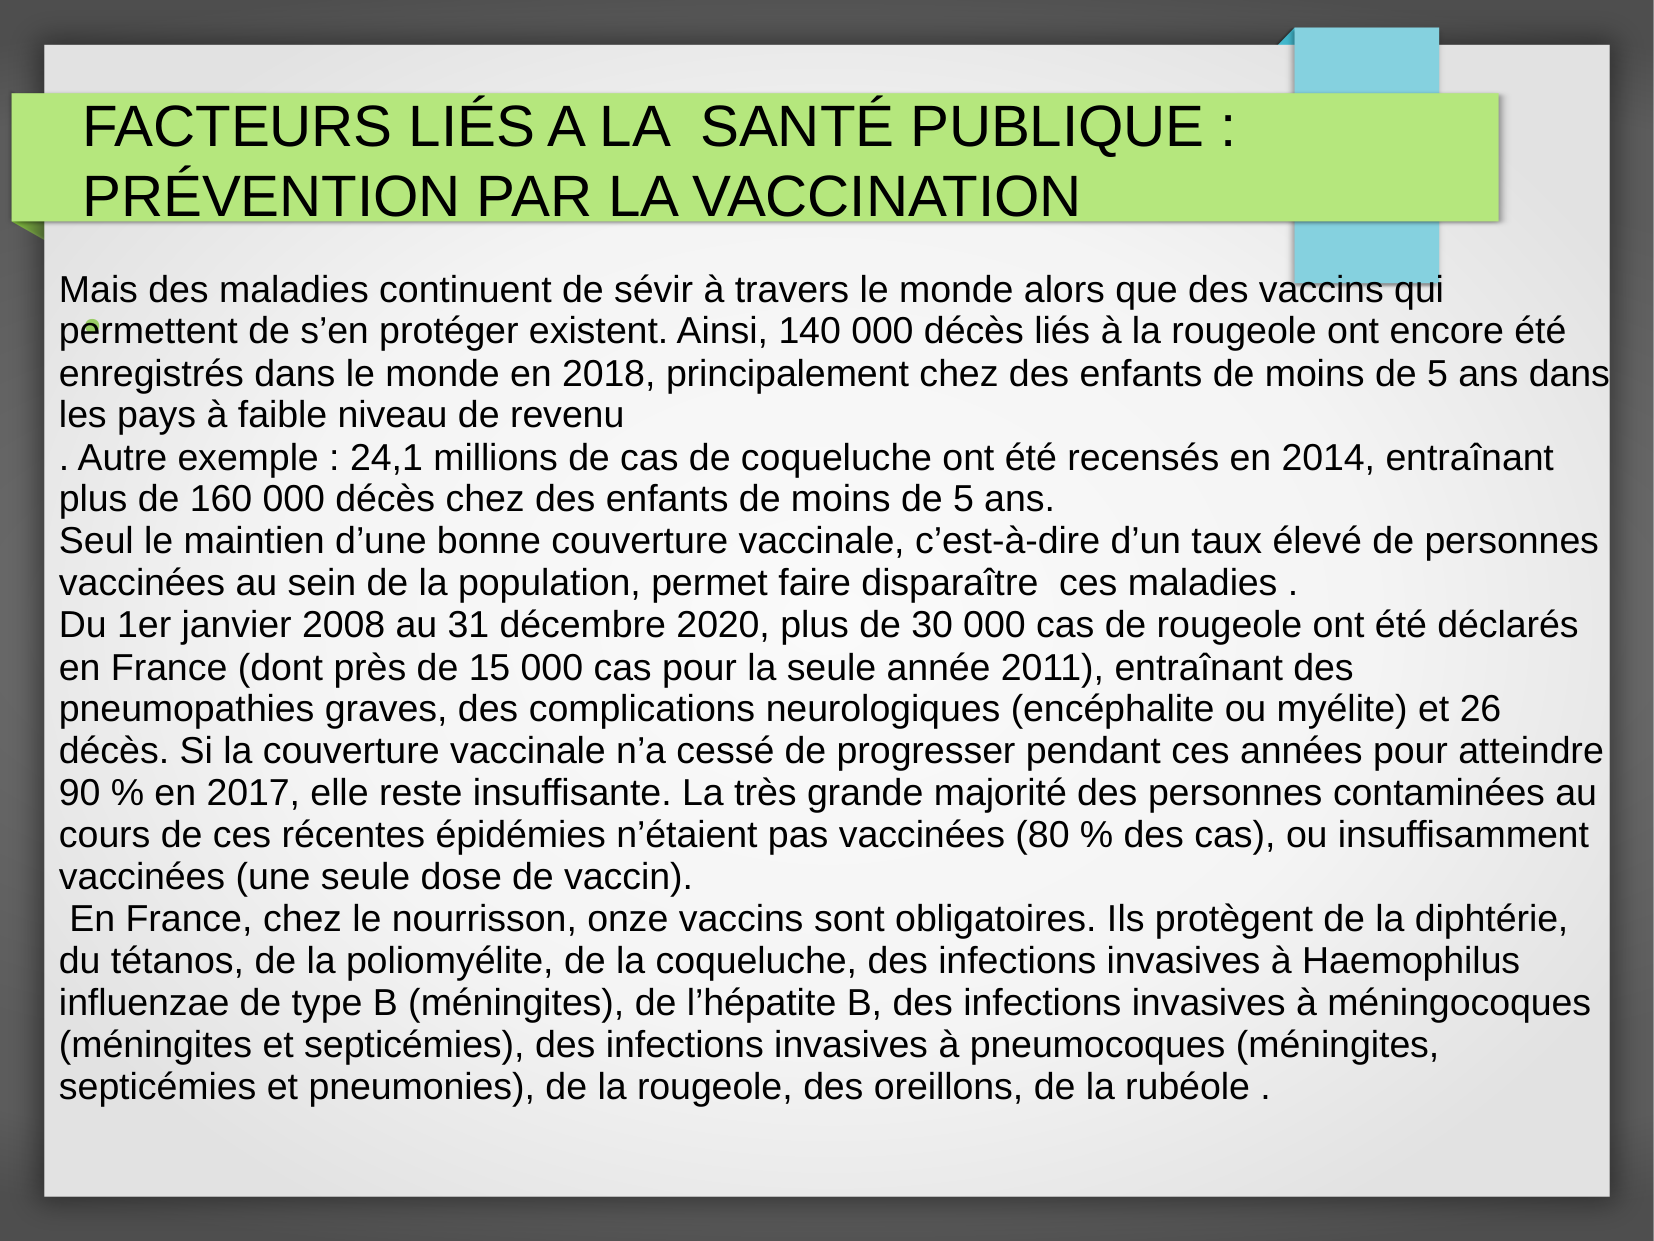

# FACTEURS LIÉS A LA SANTÉ PUBLIQUE : PRÉVENTION PAR LA VACCINATION
Mais des maladies continuent de sévir à travers le monde alors que des vaccins qui permettent de s’en protéger existent. Ainsi, 140 000 décès liés à la rougeole ont encore été enregistrés dans le monde en 2018, principalement chez des enfants de moins de 5 ans dans les pays à faible niveau de revenu
. Autre exemple : 24,1 millions de cas de coqueluche ont été recensés en 2014, entraînant plus de 160 000 décès chez des enfants de moins de 5 ans.
Seul le maintien d’une bonne couverture vaccinale, c’est-à-dire d’un taux élevé de personnes vaccinées au sein de la population, permet faire disparaître ces maladies .
Du 1er janvier 2008 au 31 décembre 2020, plus de 30 000 cas de rougeole ont été déclarés en France (dont près de 15 000 cas pour la seule année 2011), entraînant des pneumopathies graves, des complications neurologiques (encéphalite ou myélite) et 26 décès. Si la couverture vaccinale n’a cessé de progresser pendant ces années pour atteindre 90 % en 2017, elle reste insuffisante. La très grande majorité des personnes contaminées au cours de ces récentes épidémies n’étaient pas vaccinées (80 % des cas), ou insuffisamment vaccinées (une seule dose de vaccin).
 En France, chez le nourrisson, onze vaccins sont obligatoires. Ils protègent de la diphtérie, du tétanos, de la poliomyélite, de la coqueluche, des infections invasives à Haemophilus influenzae de type B (méningites), de l’hépatite B, des infections invasives à méningocoques (méningites et septicémies), des infections invasives à pneumocoques (méningites, septicémies et pneumonies), de la rougeole, des oreillons, de la rubéole .